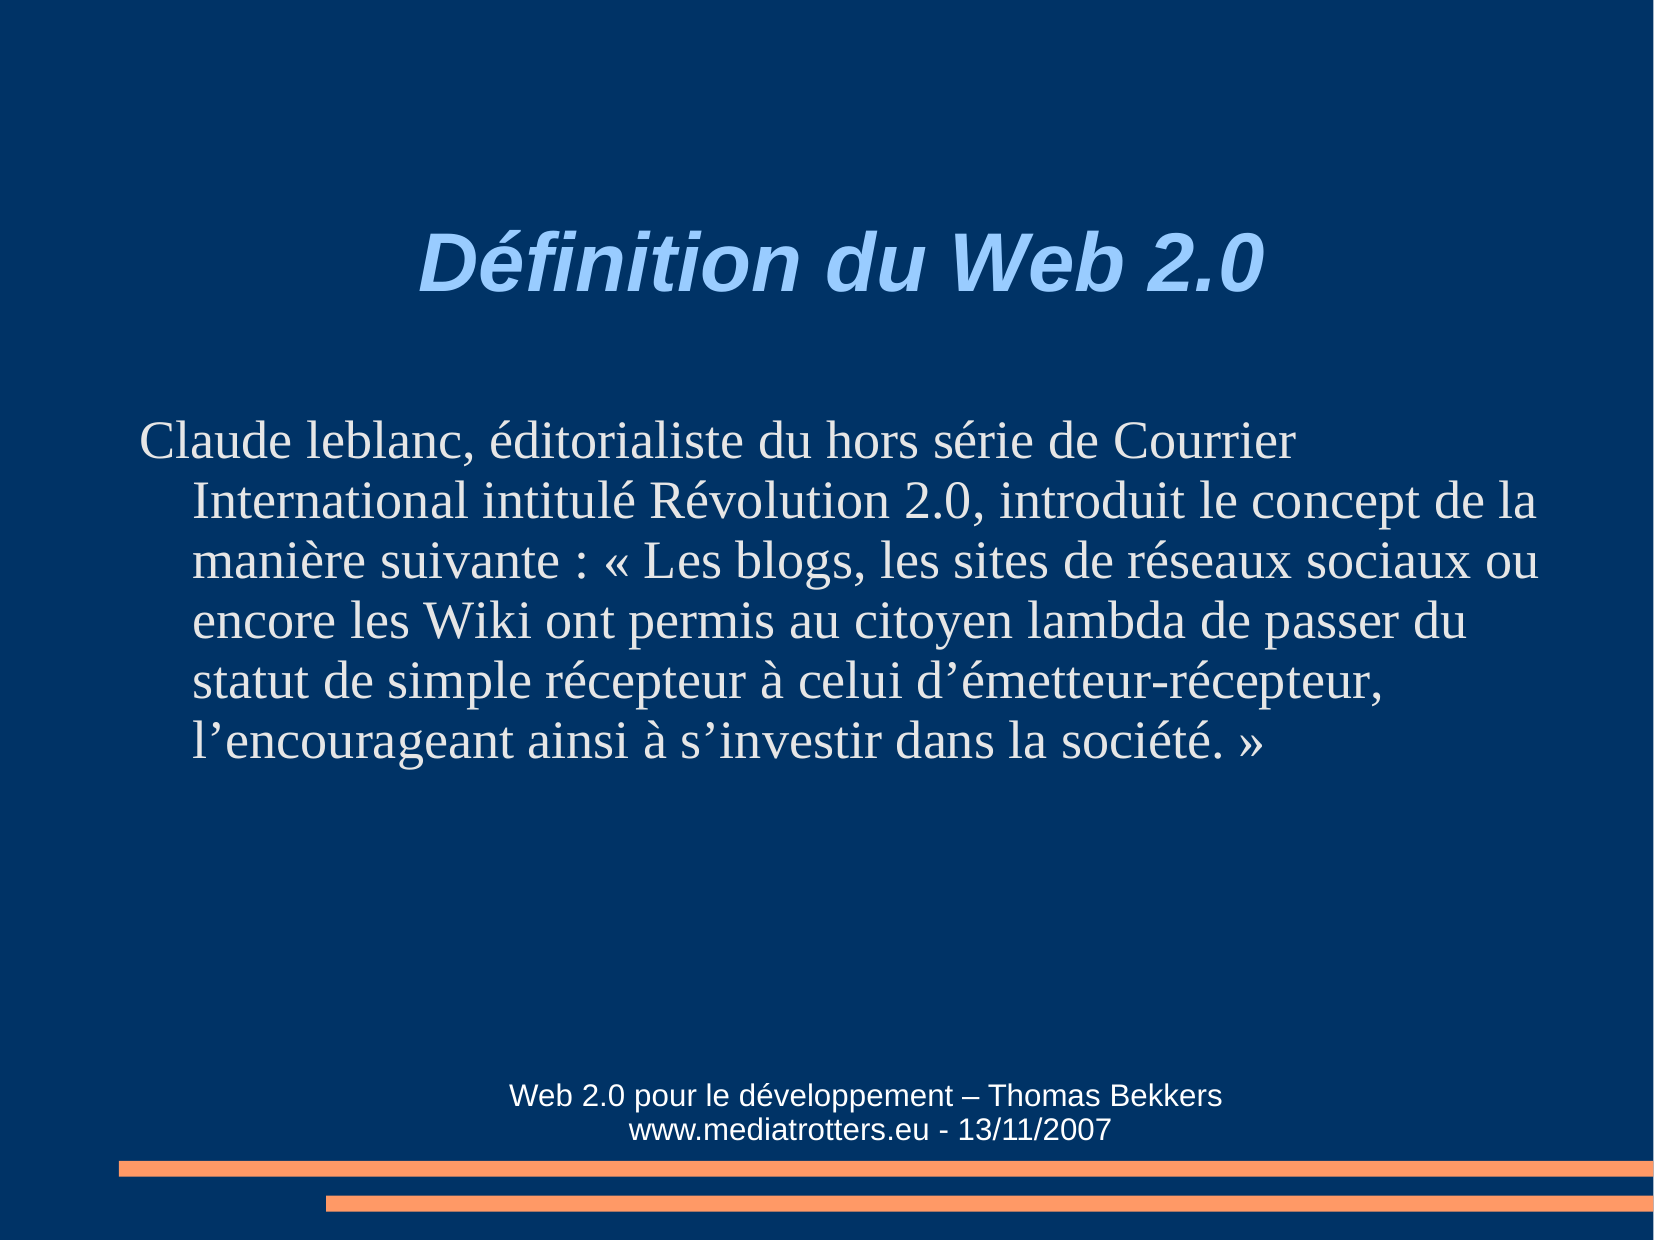

Définition du Web 2.0
# Claude leblanc, éditorialiste du hors série de Courrier International intitulé Révolution 2.0, introduit le concept de la manière suivante : « Les blogs, les sites de réseaux sociaux ou encore les Wiki ont permis au citoyen lambda de passer du statut de simple récepteur à celui d’émetteur-récepteur, l’encourageant ainsi à s’investir dans la société. »